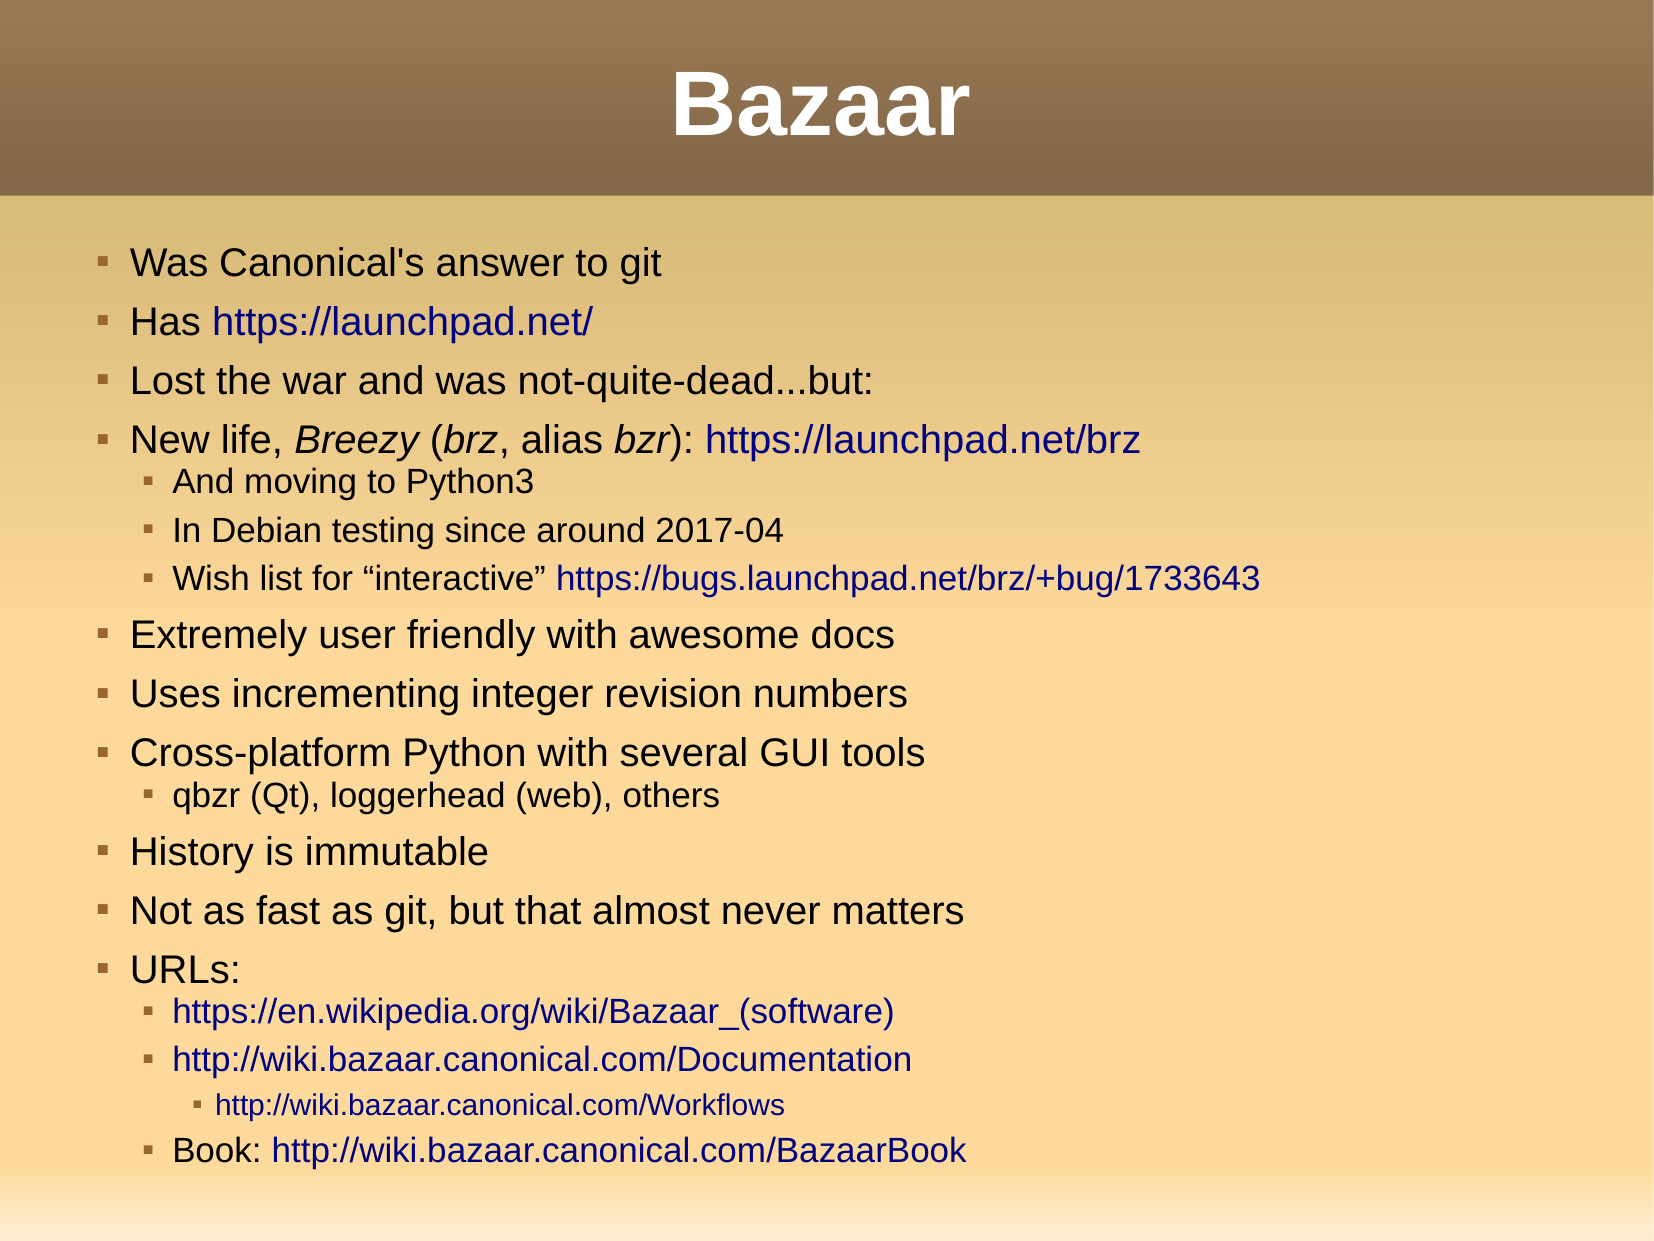

# Bazaar
Was Canonical's answer to git
Has https://launchpad.net/
Lost the war and was not-quite-dead...but:
New life, Breezy (brz, alias bzr): https://launchpad.net/brz
And moving to Python3
In Debian testing since around 2017-04
Wish list for “interactive” https://bugs.launchpad.net/brz/+bug/1733643
Extremely user friendly with awesome docs
Uses incrementing integer revision numbers
Cross-platform Python with several GUI tools
qbzr (Qt), loggerhead (web), others
History is immutable
Not as fast as git, but that almost never matters
URLs:
https://en.wikipedia.org/wiki/Bazaar_(software)
http://wiki.bazaar.canonical.com/Documentation
http://wiki.bazaar.canonical.com/Workflows
Book: http://wiki.bazaar.canonical.com/BazaarBook